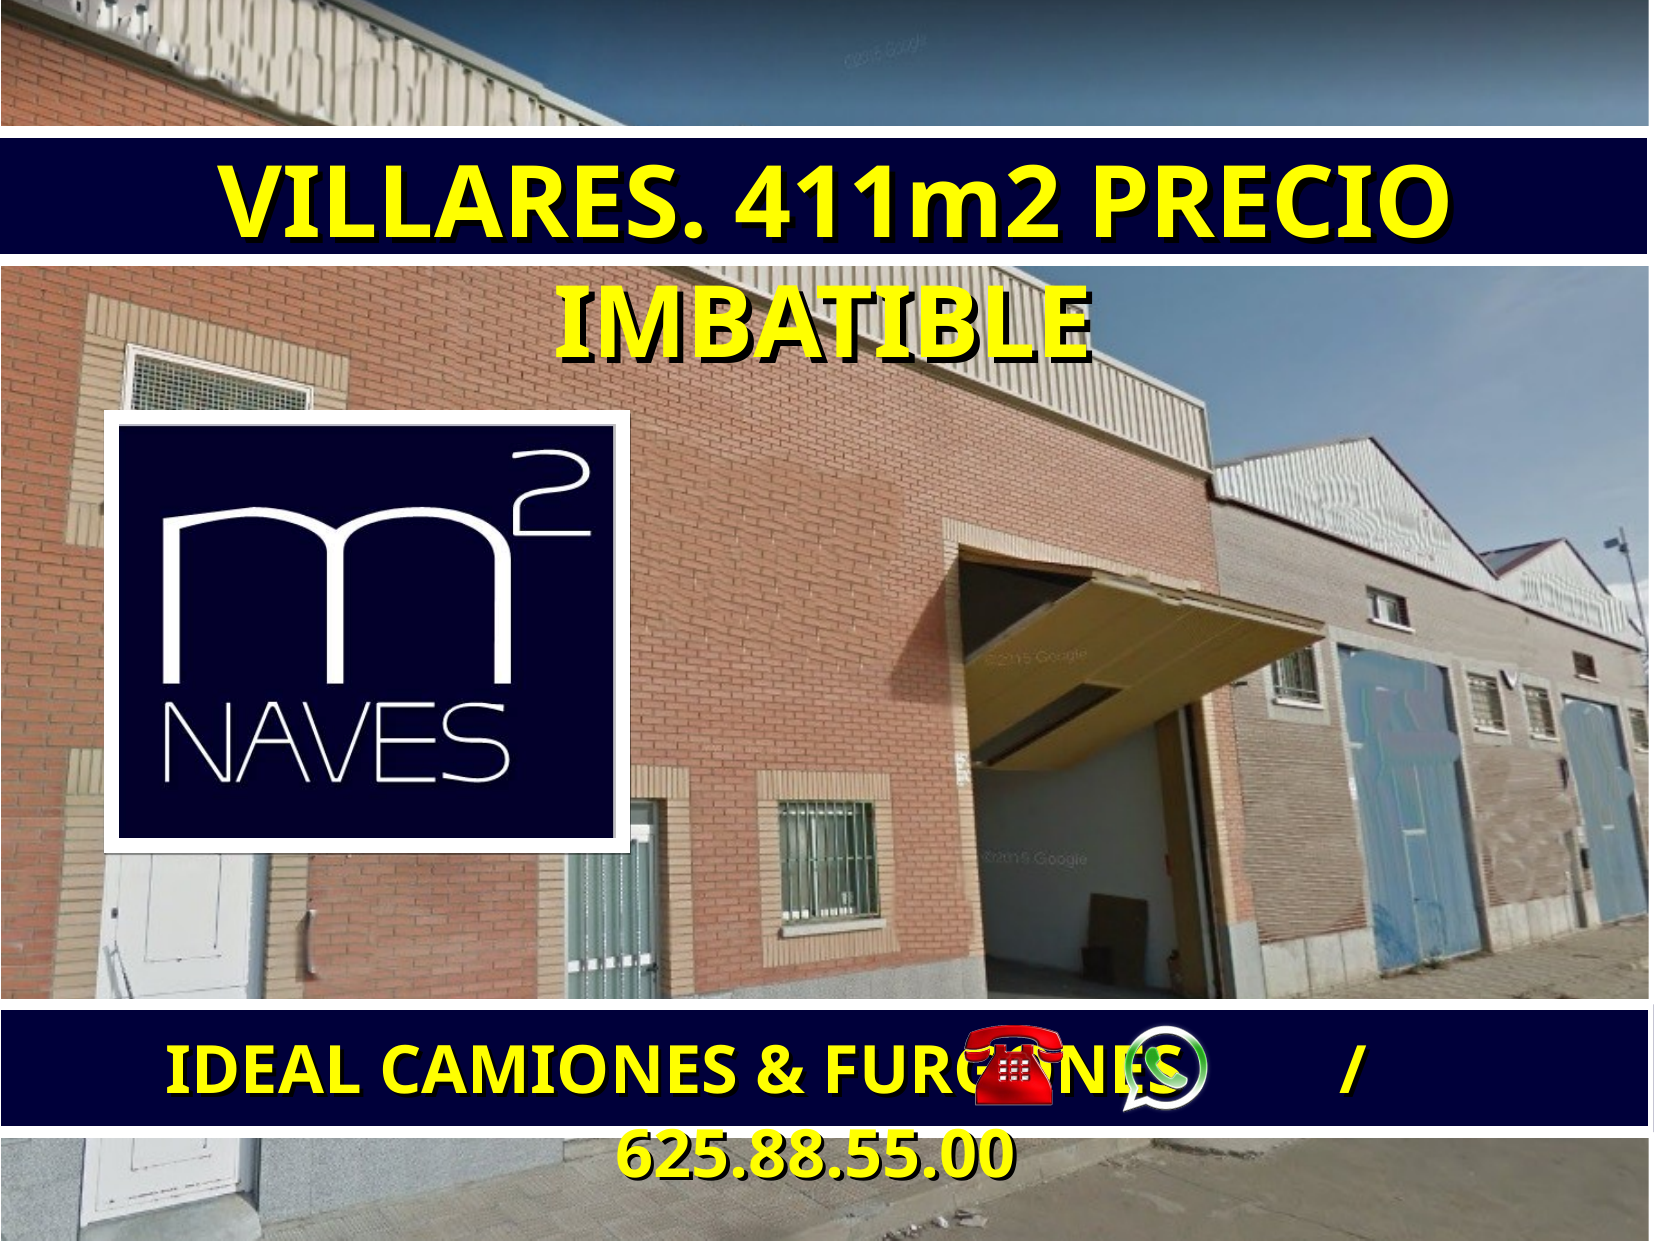

# VILLARES. 411m2 PRECIO IMBATIBLE
 IDEAL CAMIONES & FURGONES / 625.88.55.00